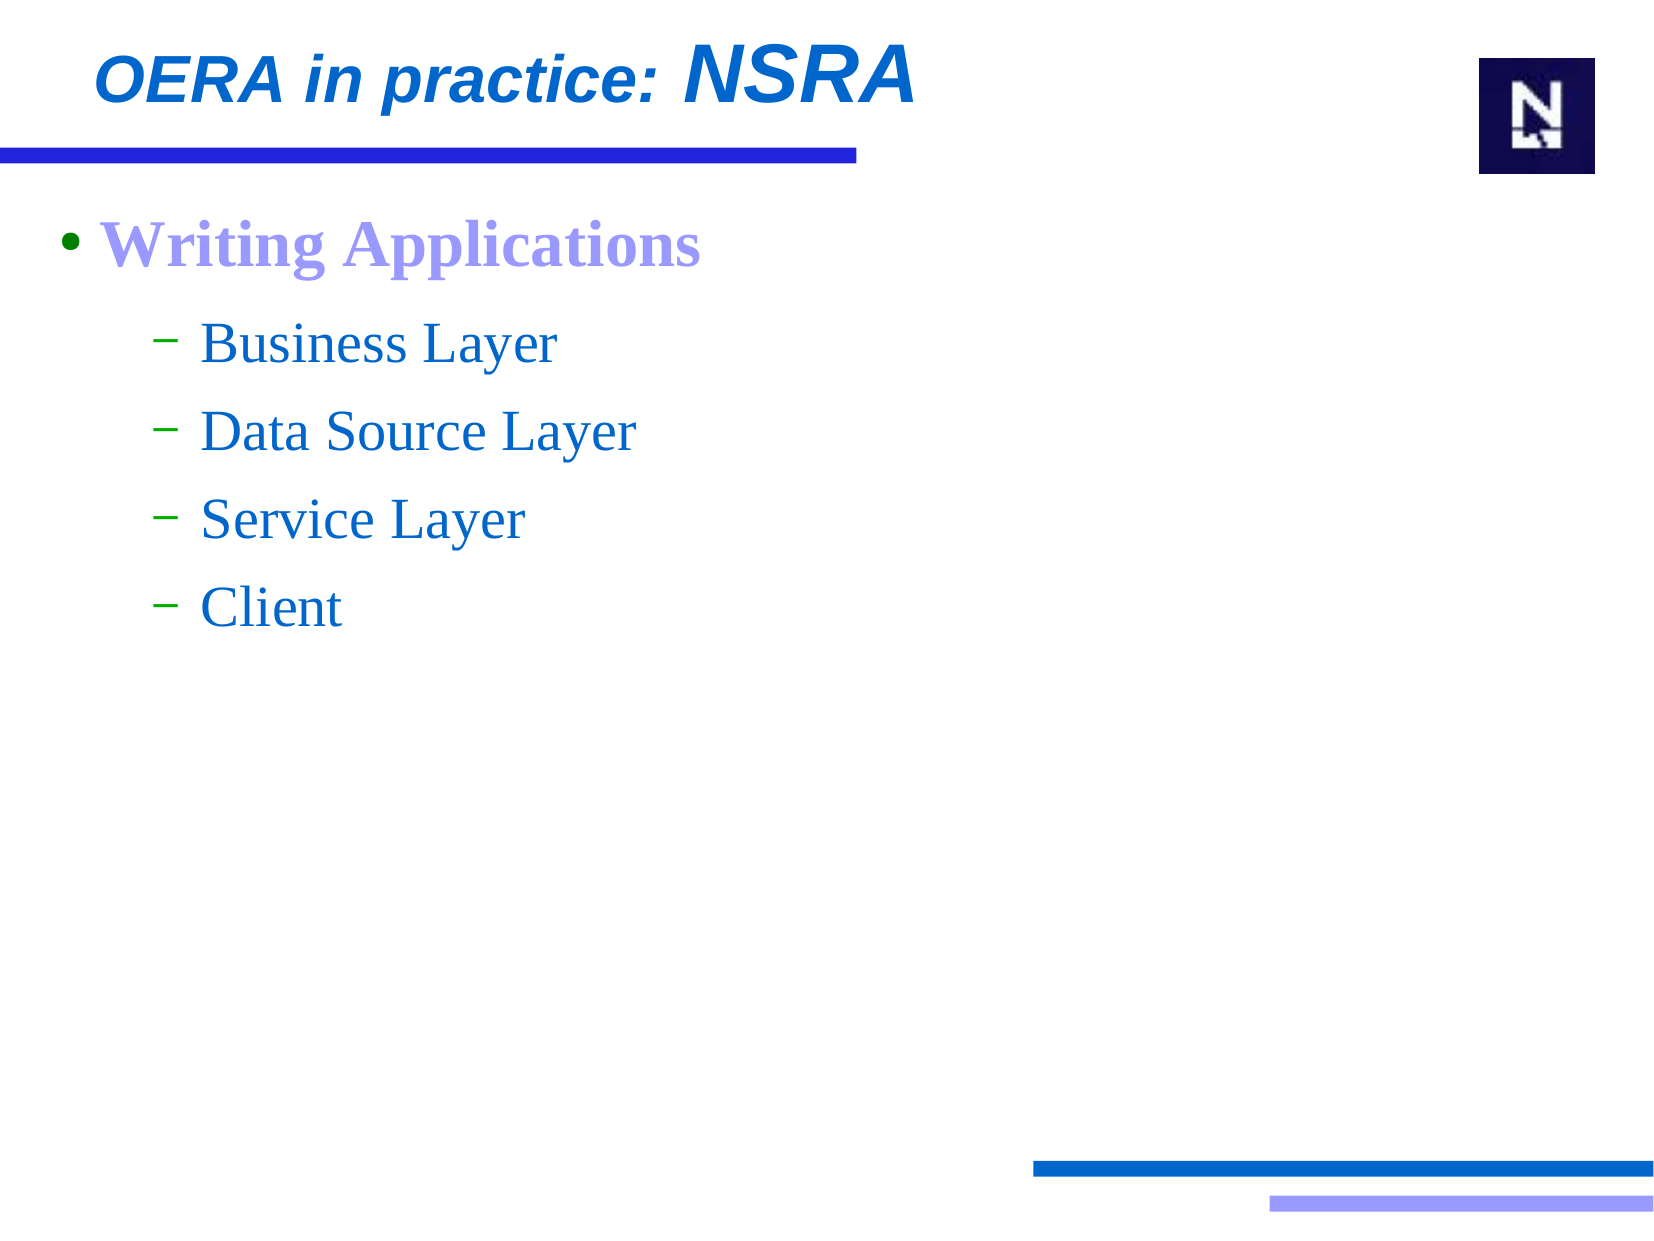

# OERA in practice: NSRA
 Writing Applications
Business Layer
Data Source Layer
Service Layer
Client